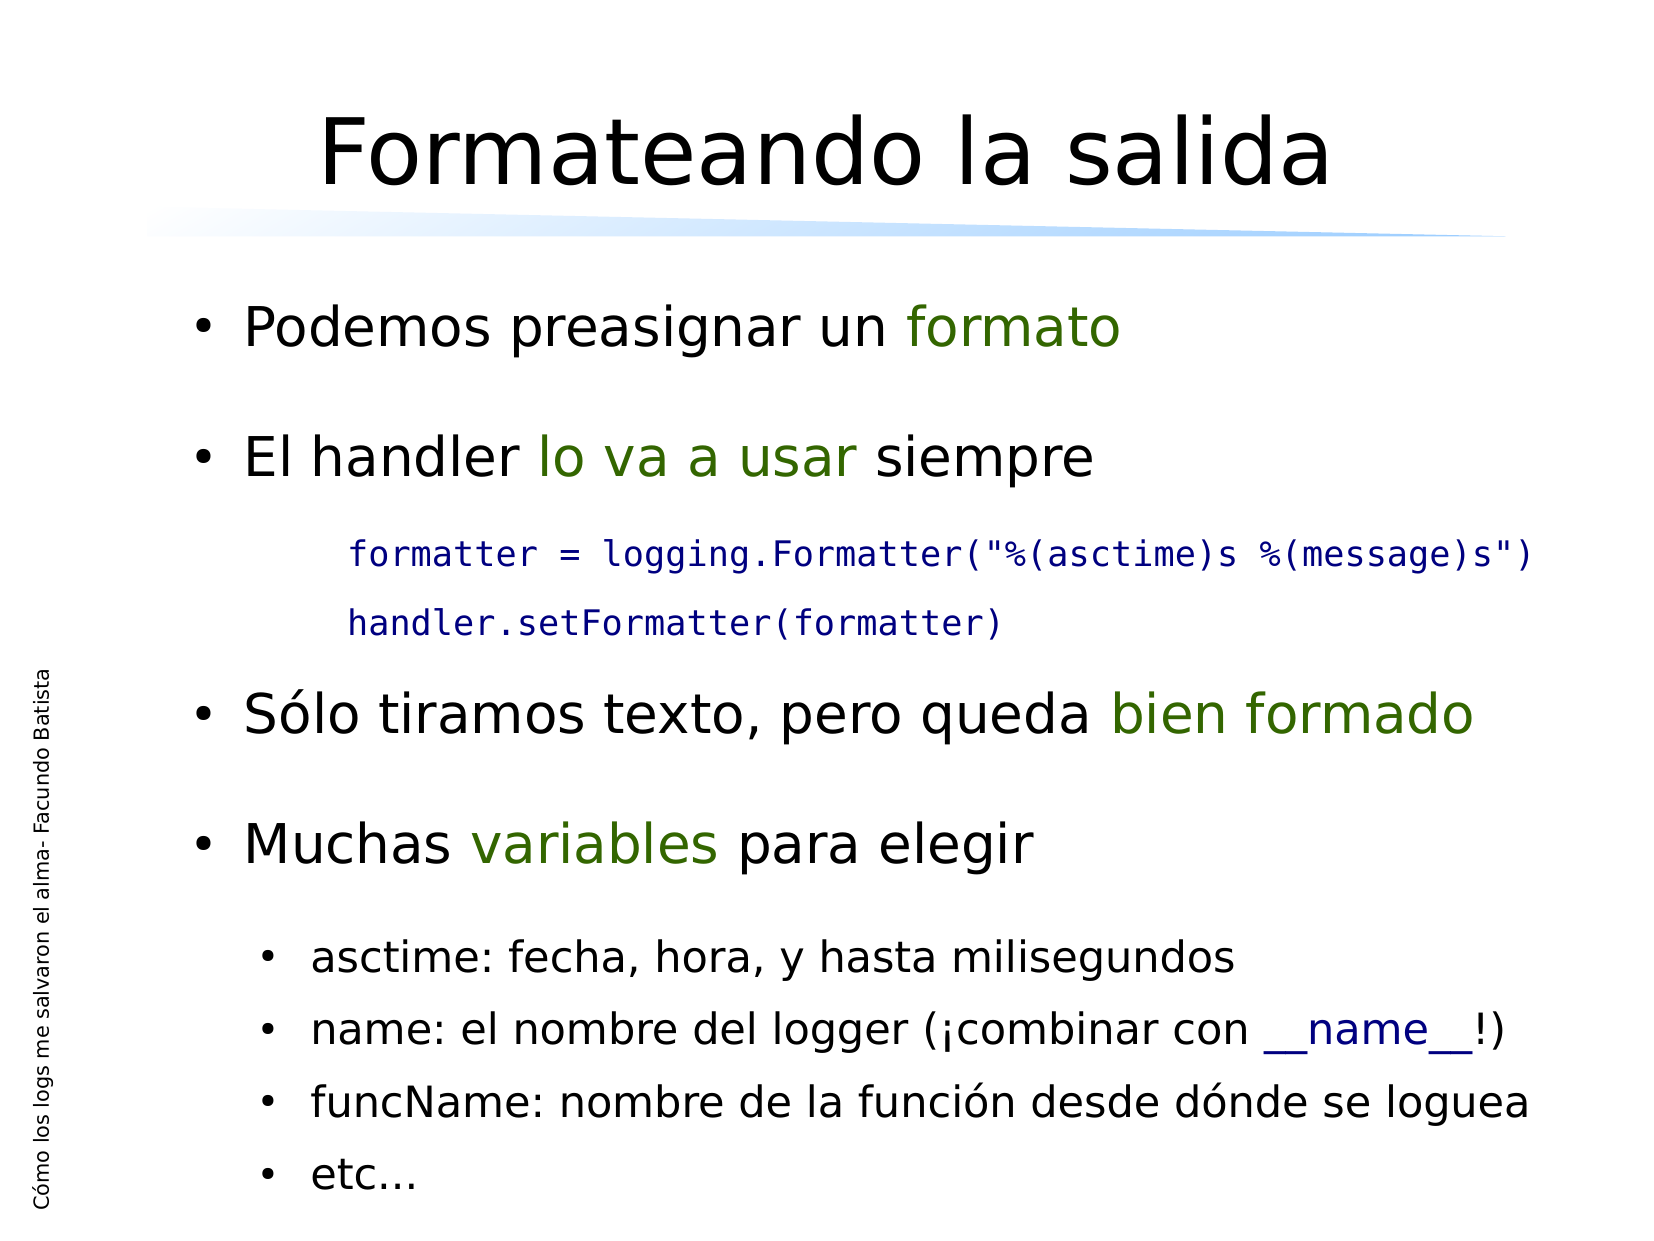

# Formateando la salida
Podemos preasignar un formato
El handler lo va a usar siempre
 formatter = logging.Formatter("%(asctime)s %(message)s")
 handler.setFormatter(formatter)
Sólo tiramos texto, pero queda bien formado
Muchas variables para elegir
asctime: fecha, hora, y hasta milisegundos
name: el nombre del logger (¡combinar con __name__!)
funcName: nombre de la función desde dónde se loguea
etc...